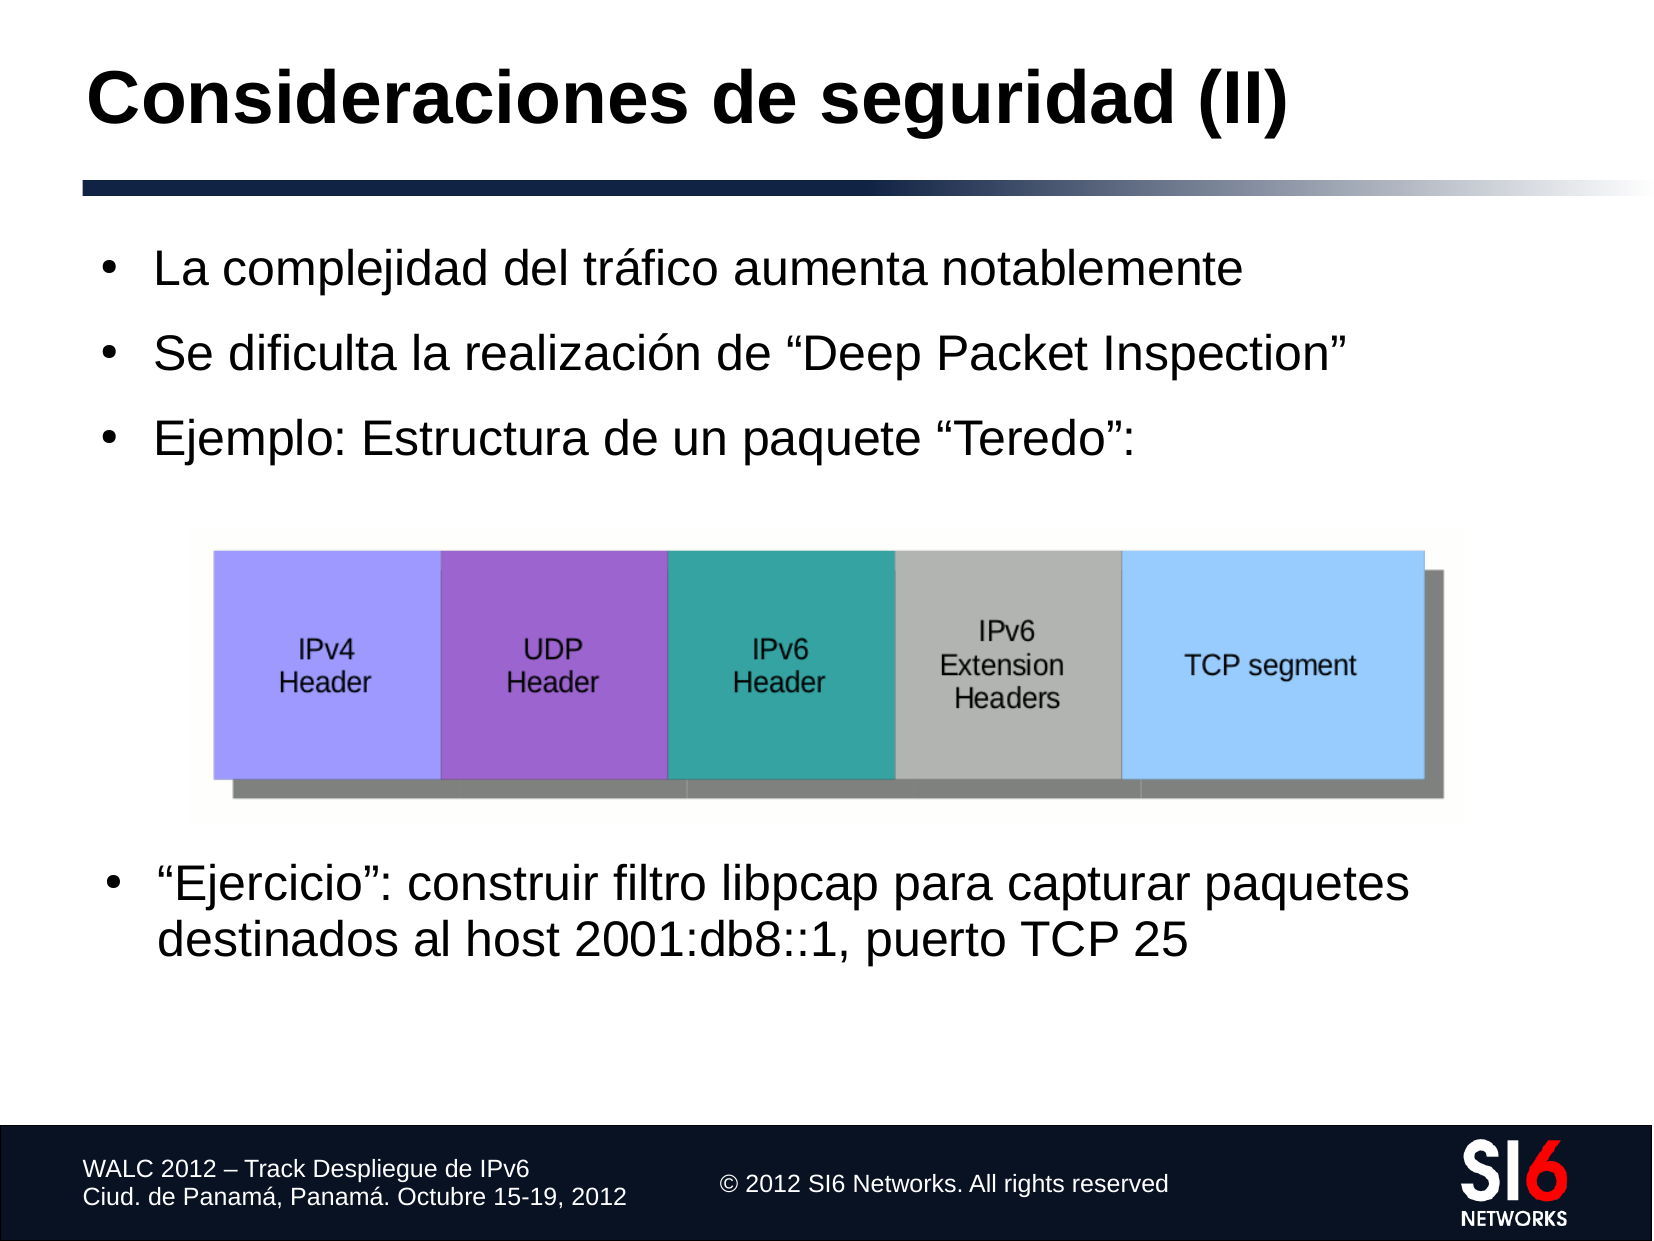

# Consideraciones de seguridad (II)
La complejidad del tráfico aumenta notablemente
Se dificulta la realización de “Deep Packet Inspection”
Ejemplo: Estructura de un paquete “Teredo”:
“Ejercicio”: construir filtro libpcap para capturar paquetes destinados al host 2001:db8::1, puerto TCP 25
Congreso de Seguridad en Computo 2011